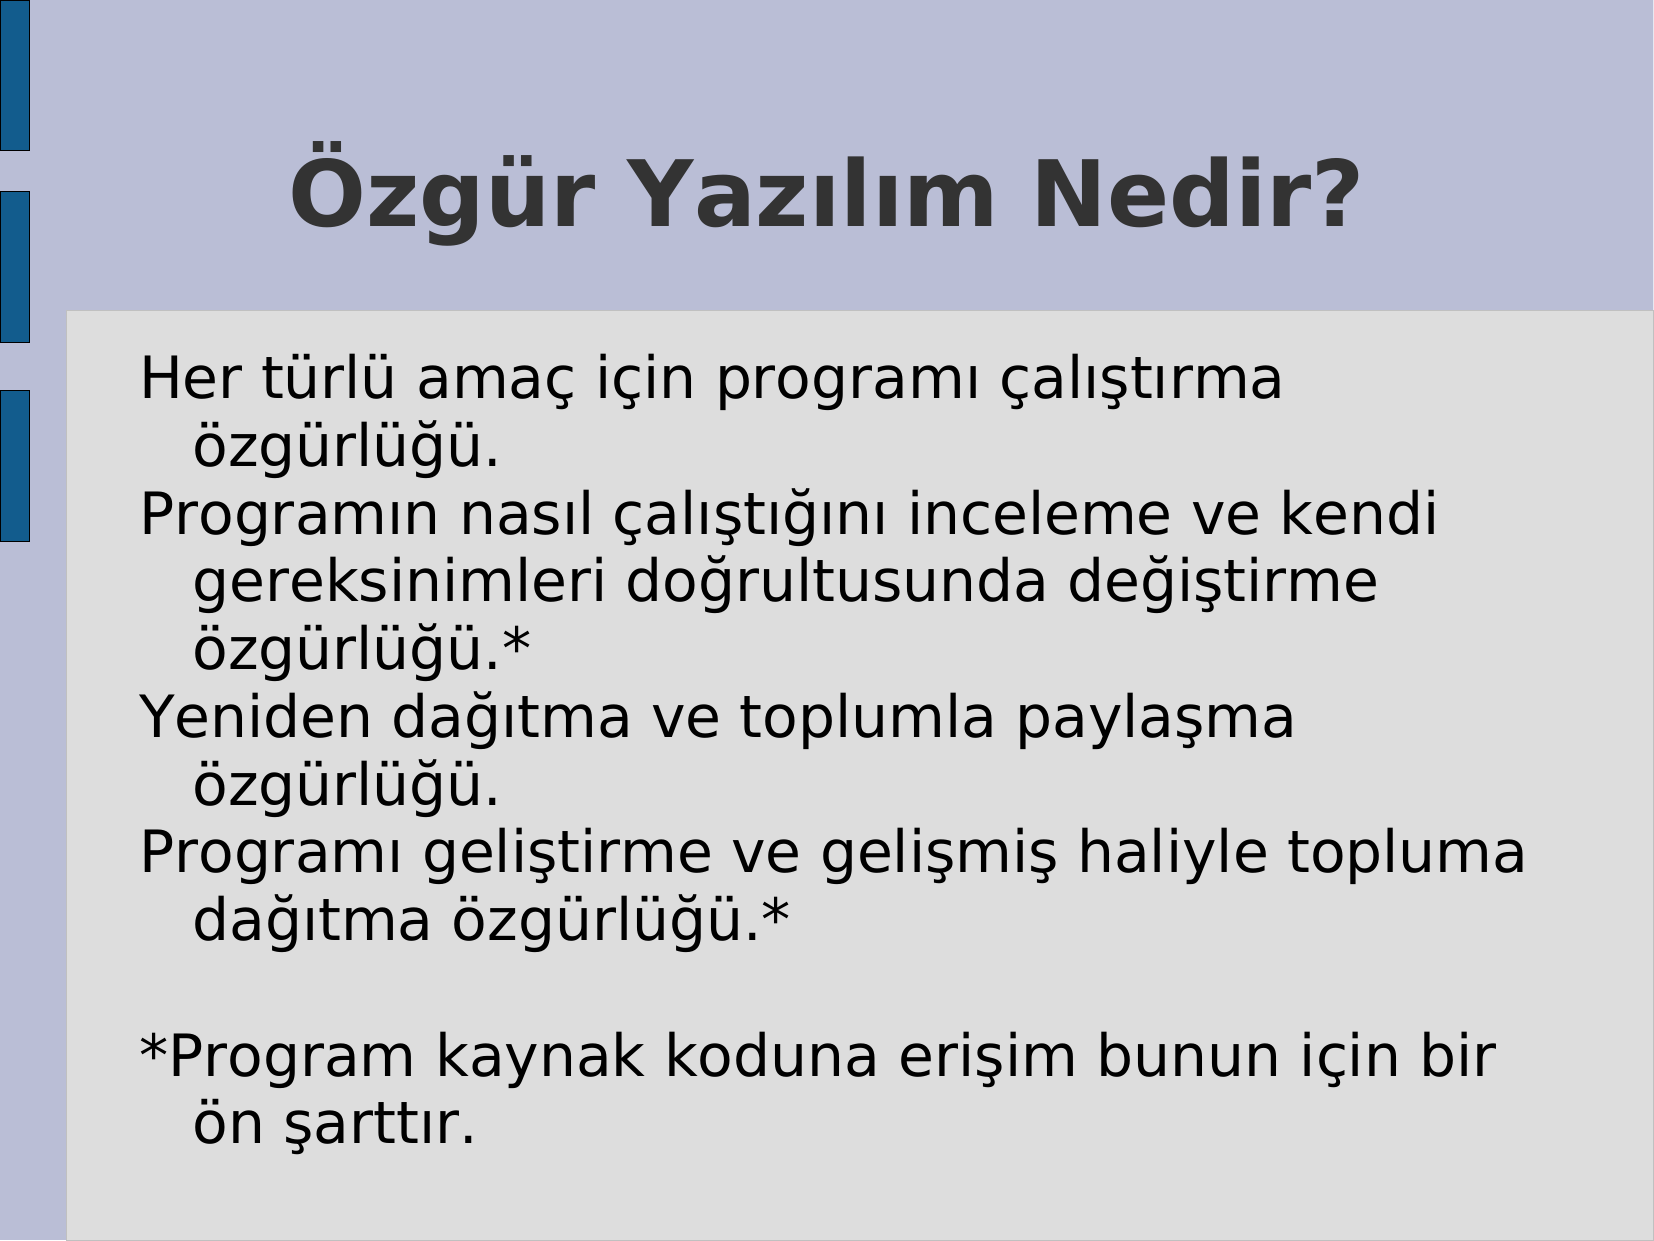

# Özgür Yazılım Nedir?
Her türlü amaç için programı çalıştırma özgürlüğü.
Programın nasıl çalıştığını inceleme ve kendi gereksinimleri doğrultusunda değiştirme özgürlüğü.*
Yeniden dağıtma ve toplumla paylaşma özgürlüğü.
Programı geliştirme ve gelişmiş haliyle topluma dağıtma özgürlüğü.*
*Program kaynak koduna erişim bunun için bir ön şarttır.